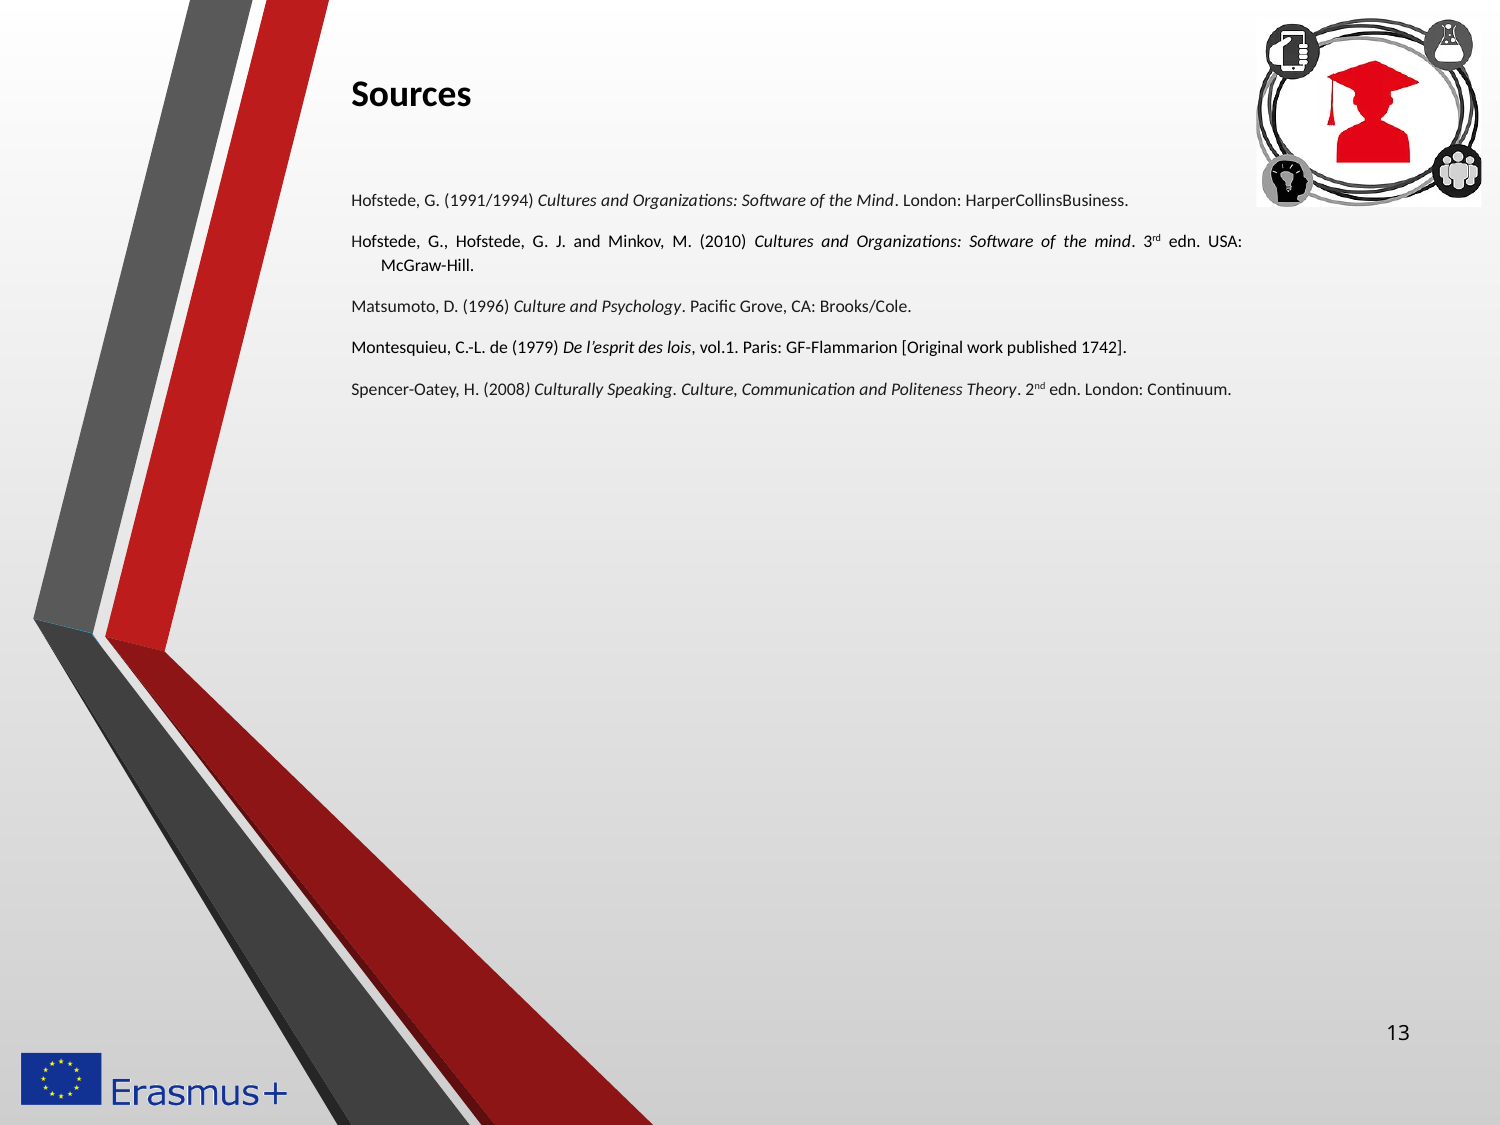

Sources
Hofstede, G. (1991/1994) Cultures and Organizations: Software of the Mind. London: HarperCollinsBusiness.
Hofstede, G., Hofstede, G. J. and Minkov, M. (2010) Cultures and Organizations: Software of the mind. 3rd edn. USA: McGraw-Hill.
Matsumoto, D. (1996) Culture and Psychology. Pacific Grove, CA: Brooks/Cole.
Montesquieu, C.-L. de (1979) De l’esprit des lois, vol.1. Paris: GF-Flammarion [Original work published 1742].
Spencer-Oatey, H. (2008) Culturally Speaking. Culture, Communication and Politeness Theory. 2nd edn. London: Continuum.